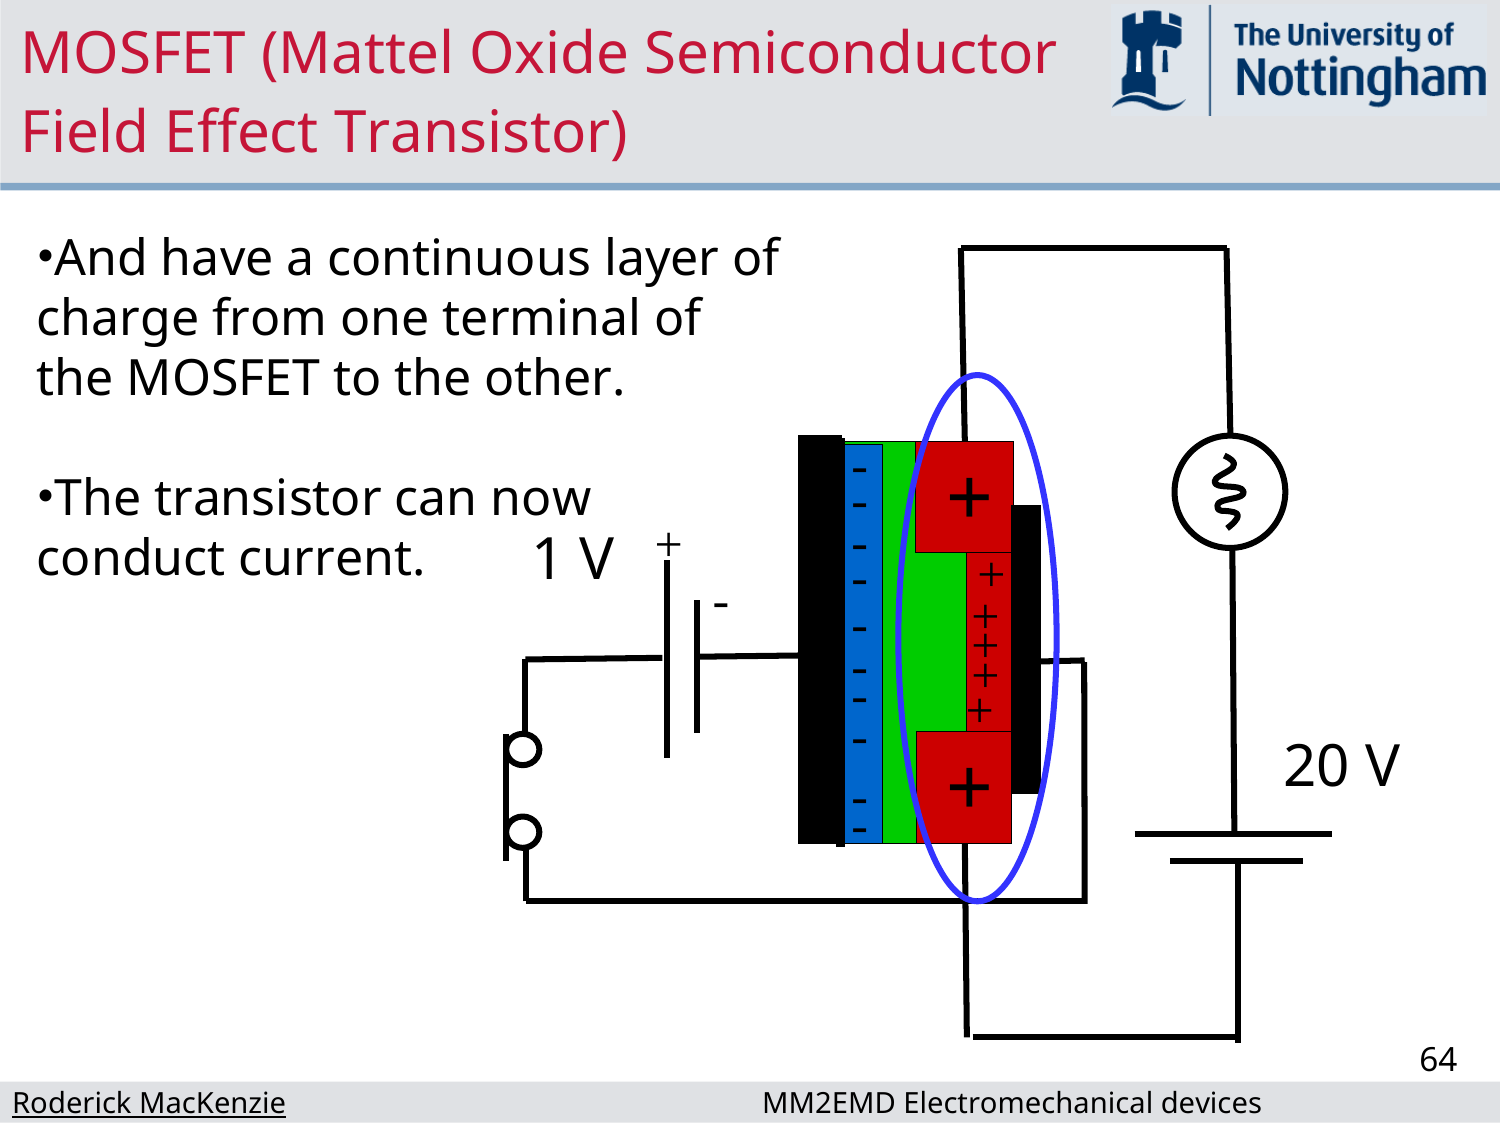

# MOSFET (Mattel Oxide Semiconductor Field Effect Transistor)
And have a continuous layer of charge from one terminal of the MOSFET to the other.
The transistor can now conduct current.
-
+
-
-
+
1 V
+
-
-
+
-
+
-
+
-
+
-
20 V
+
-
-